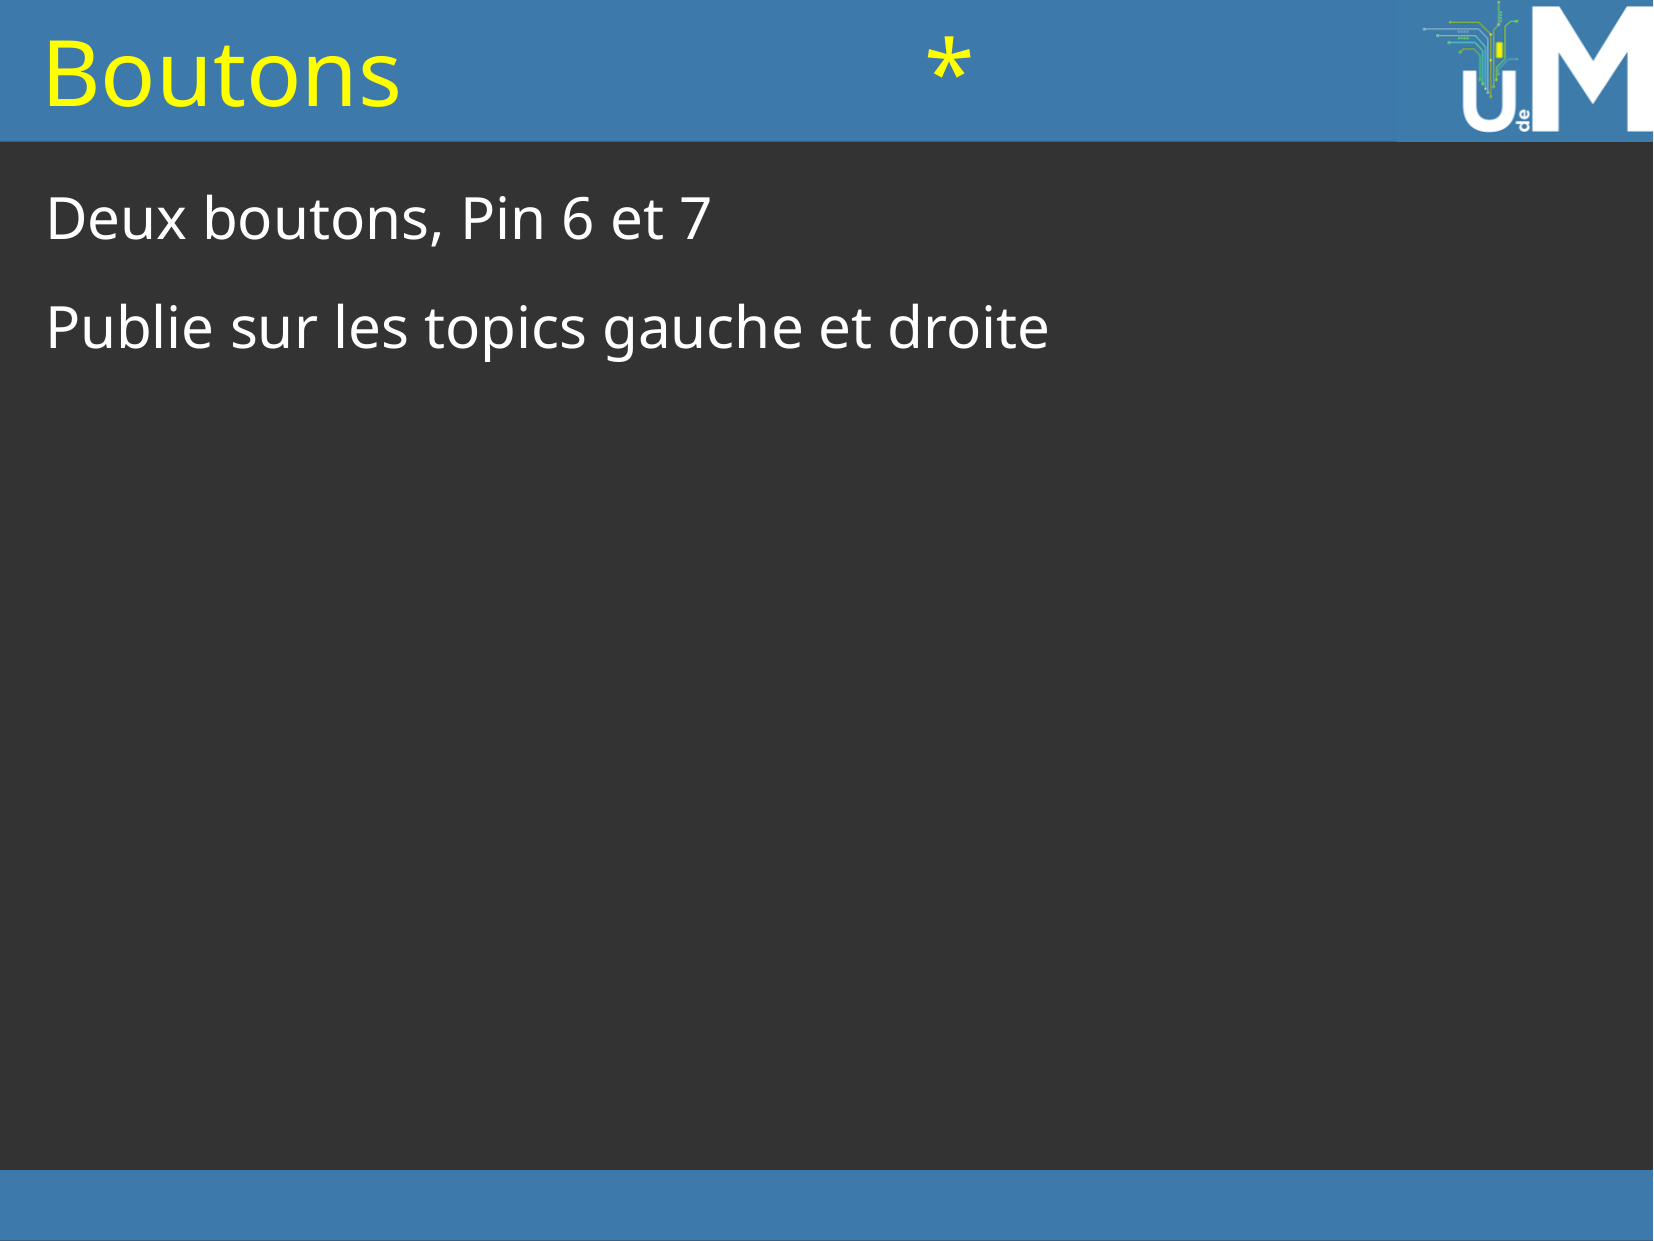

# Boutons *
Deux boutons, Pin 6 et 7
Publie sur les topics gauche et droite